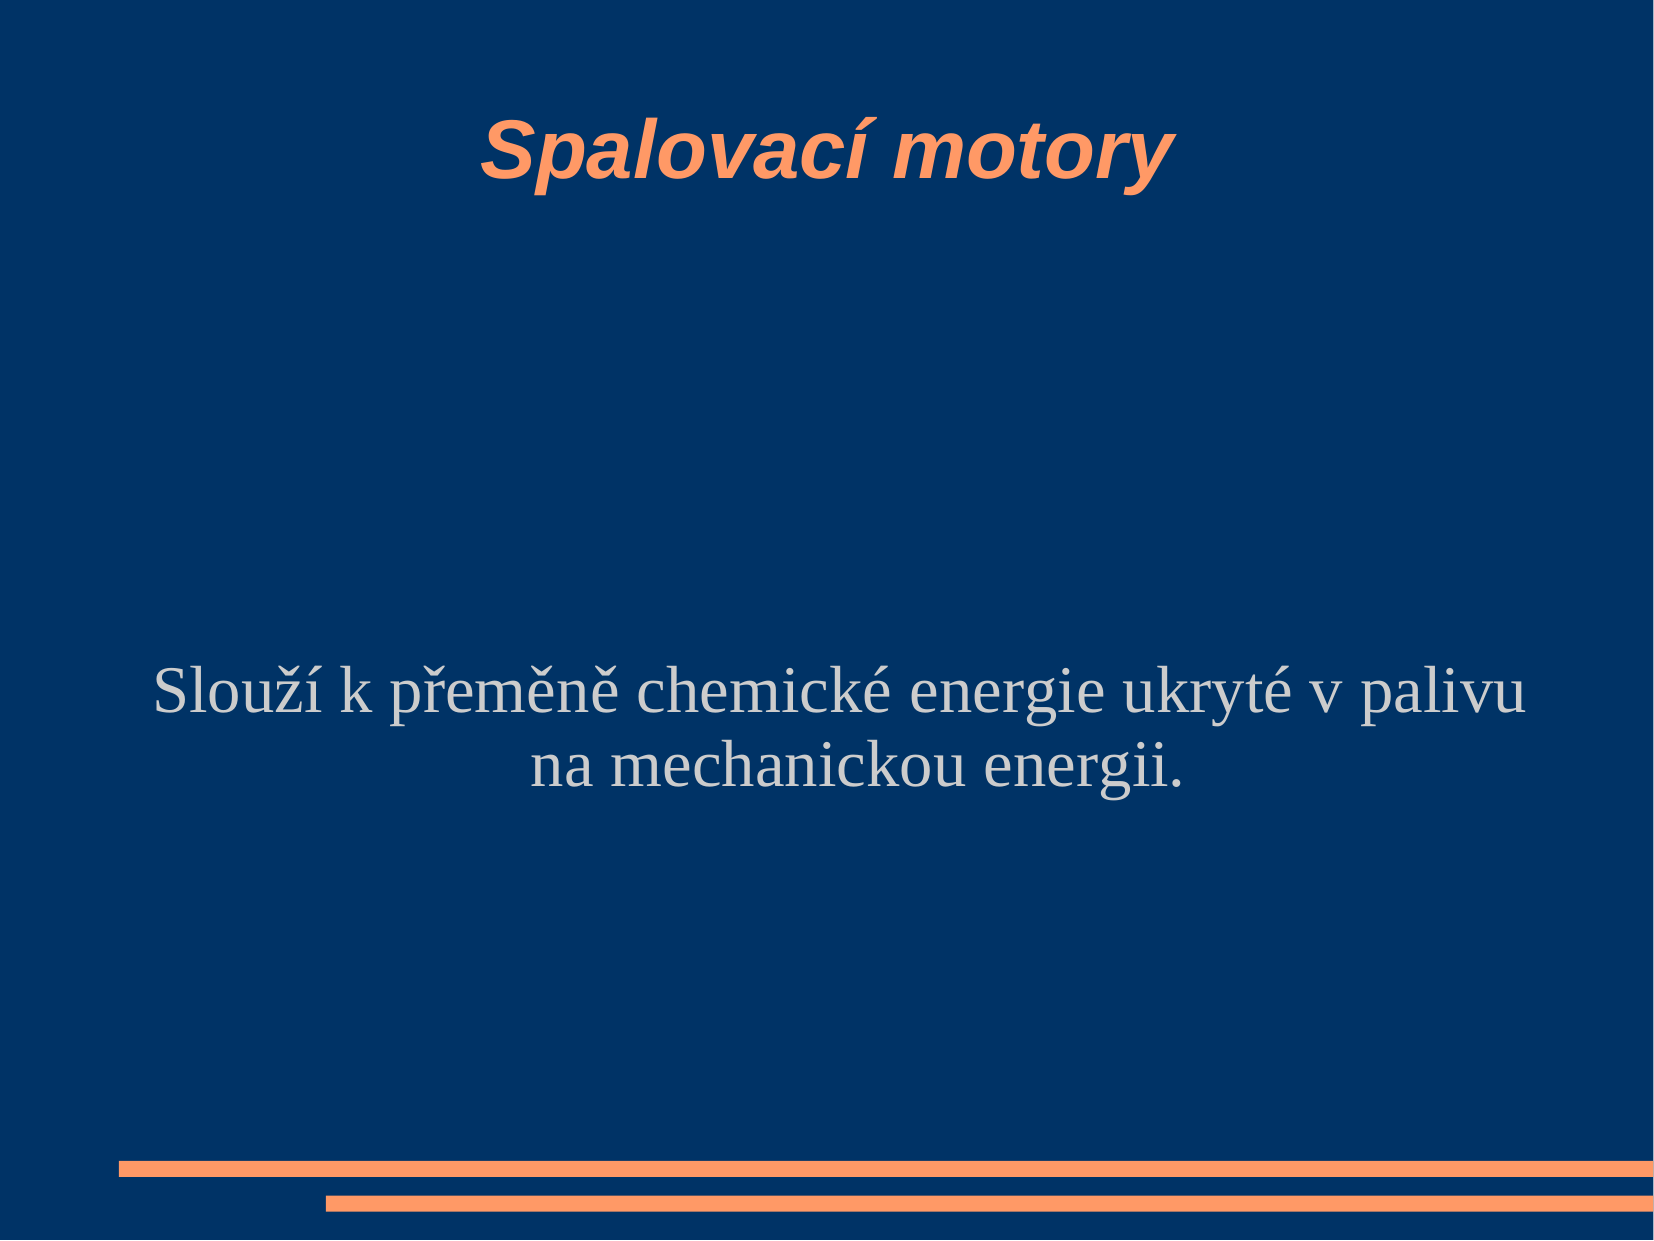

# Spalovací motory
Slouží k přeměně chemické energie ukryté v palivu na mechanickou energii.